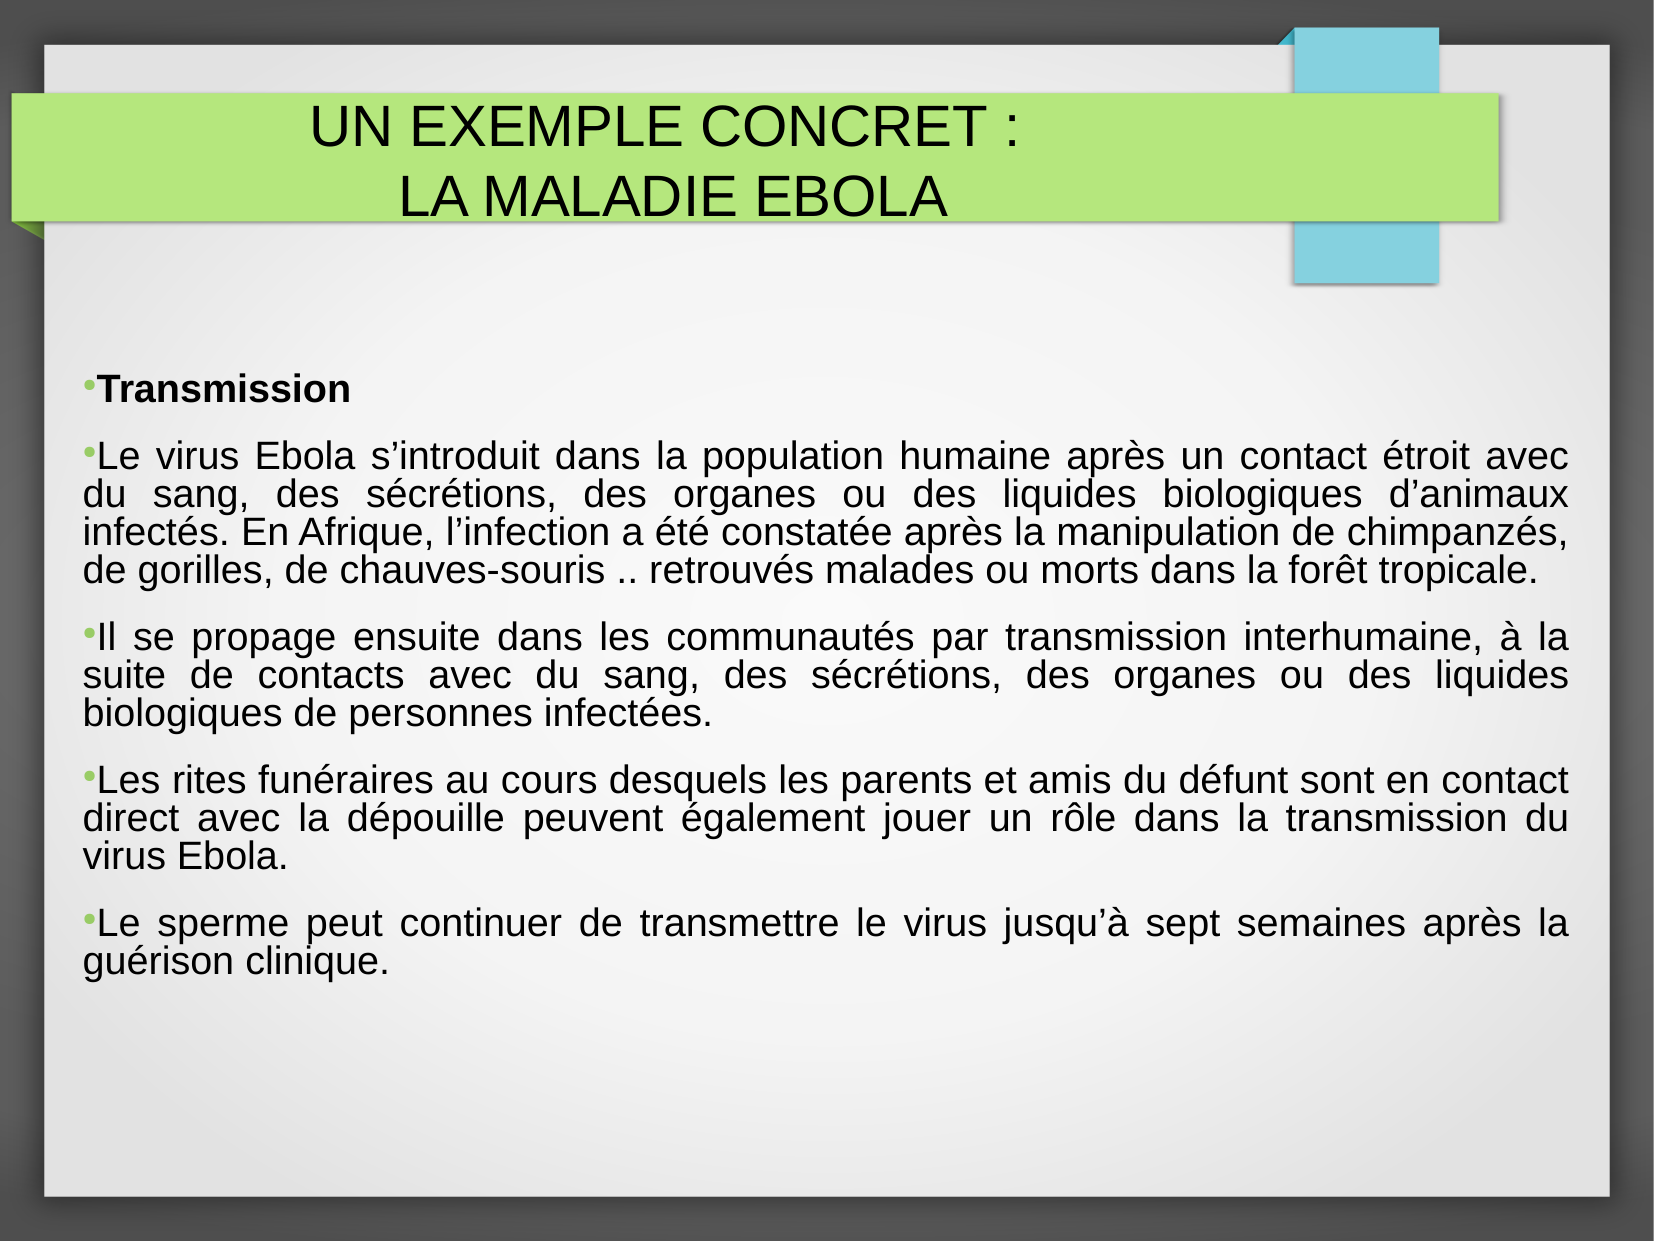

# UN EXEMPLE CONCRET : LA MALADIE EBOLA
Transmission
Le virus Ebola s’introduit dans la population humaine après un contact étroit avec du sang, des sécrétions, des organes ou des liquides biologiques d’animaux infectés. En Afrique, l’infection a été constatée après la manipulation de chimpanzés, de gorilles, de chauves-souris .. retrouvés malades ou morts dans la forêt tropicale.
Il se propage ensuite dans les communautés par transmission interhumaine, à la suite de contacts avec du sang, des sécrétions, des organes ou des liquides biologiques de personnes infectées.
Les rites funéraires au cours desquels les parents et amis du défunt sont en contact direct avec la dépouille peuvent également jouer un rôle dans la transmission du virus Ebola.
Le sperme peut continuer de transmettre le virus jusqu’à sept semaines après la guérison clinique.